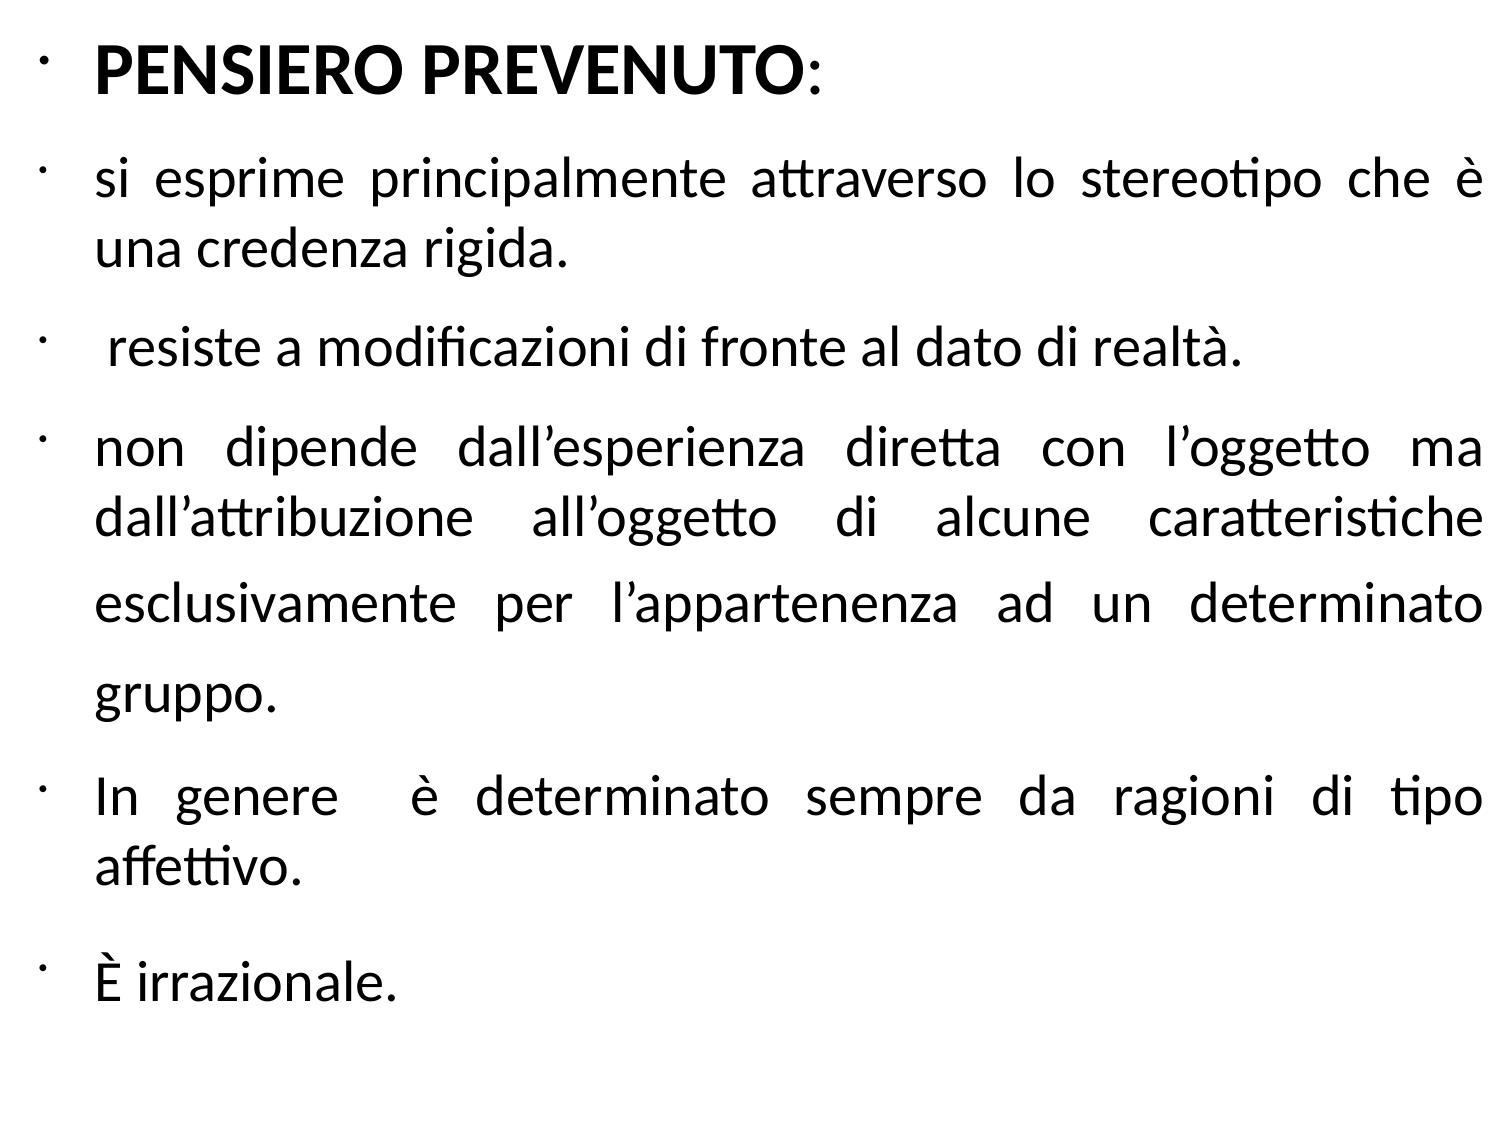

# PENSIERO PREVENUTO:
si esprime principalmente attraverso lo stereotipo che è una credenza rigida.
 resiste a modificazioni di fronte al dato di realtà.
non dipende dall’esperienza diretta con l’oggetto ma dall’attribuzione all’oggetto di alcune caratteristiche esclusivamente per l’appartenenza ad un determinato gruppo.
In genere è determinato sempre da ragioni di tipo affettivo.
È irrazionale.